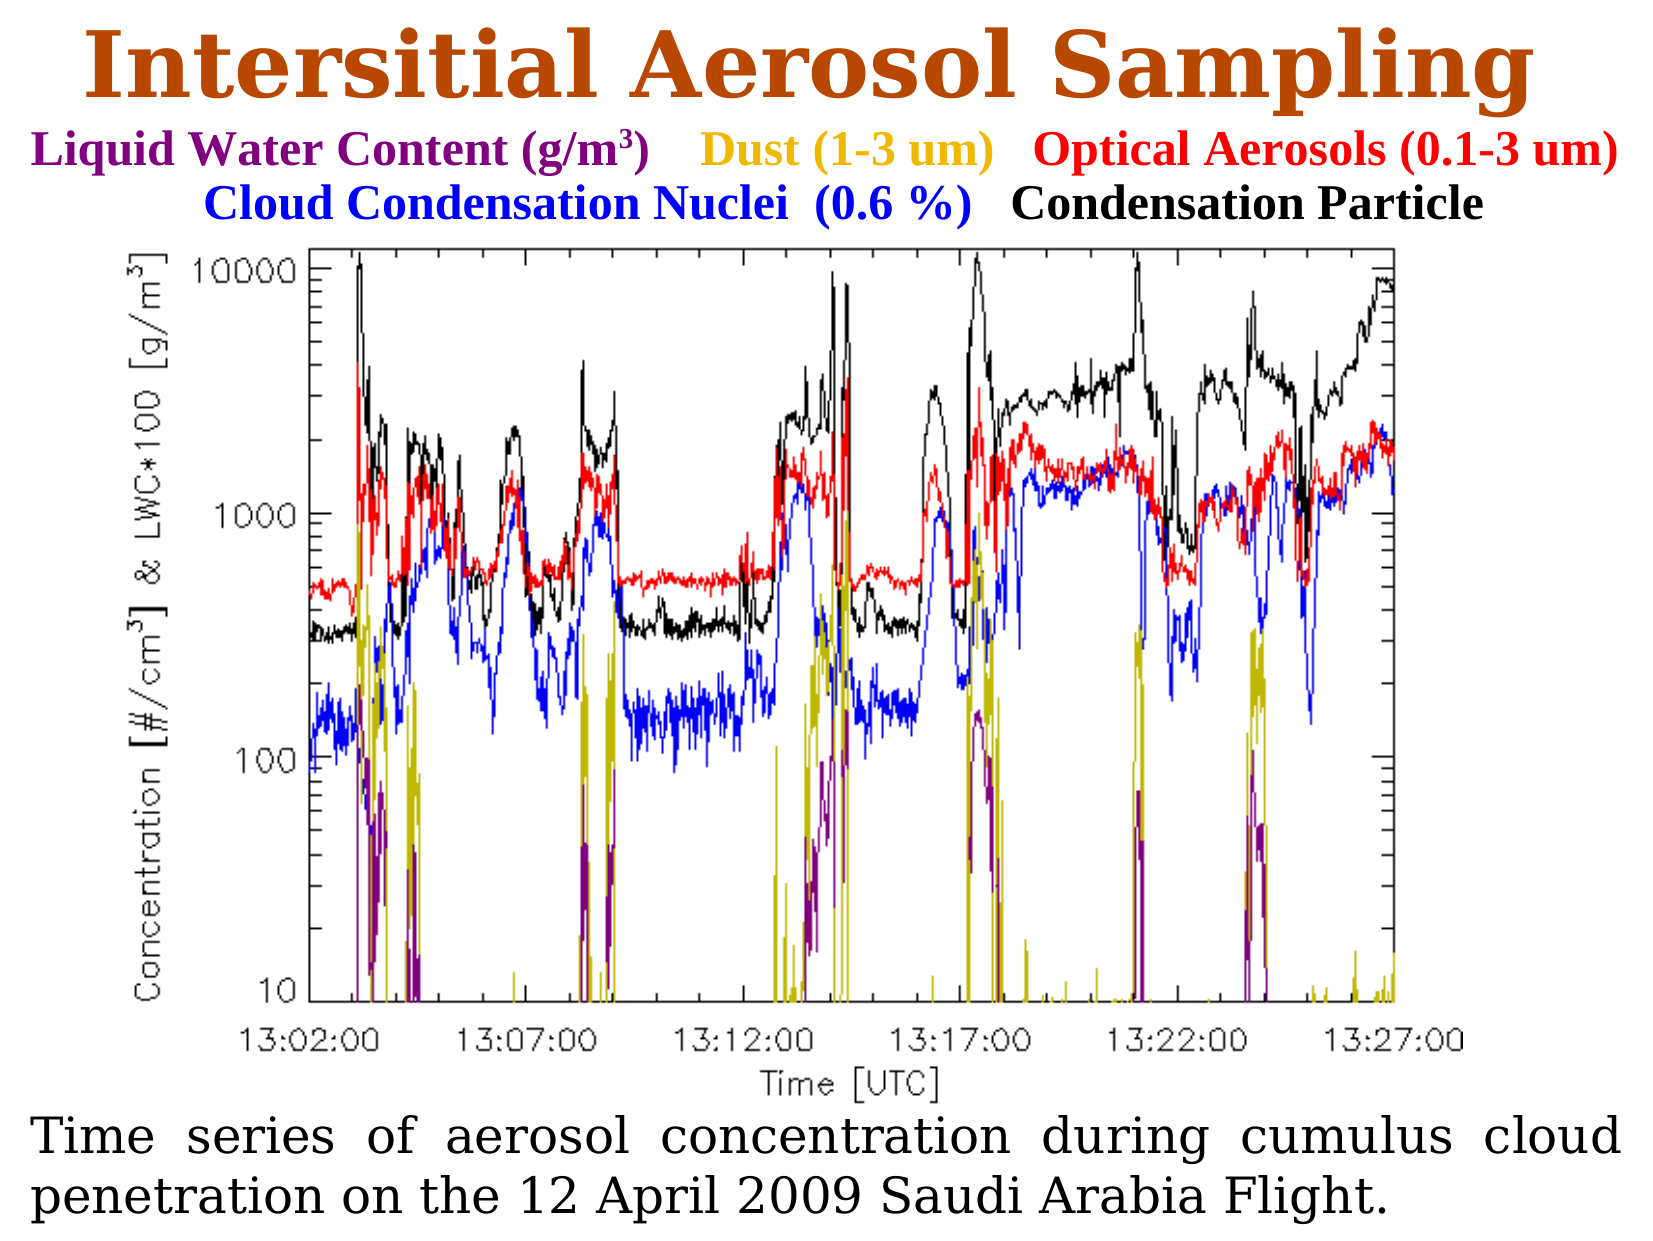

Intersitial Aerosol Sampling
Liquid Water Content (g/m3) Dust (1-3 um) Optical Aerosols (0.1-3 um)
Cloud Condensation Nuclei (0.6 %) Condensation Particle
Time series of aerosol concentration during cumulus cloud penetration on the 12 April 2009 Saudi Arabia Flight.